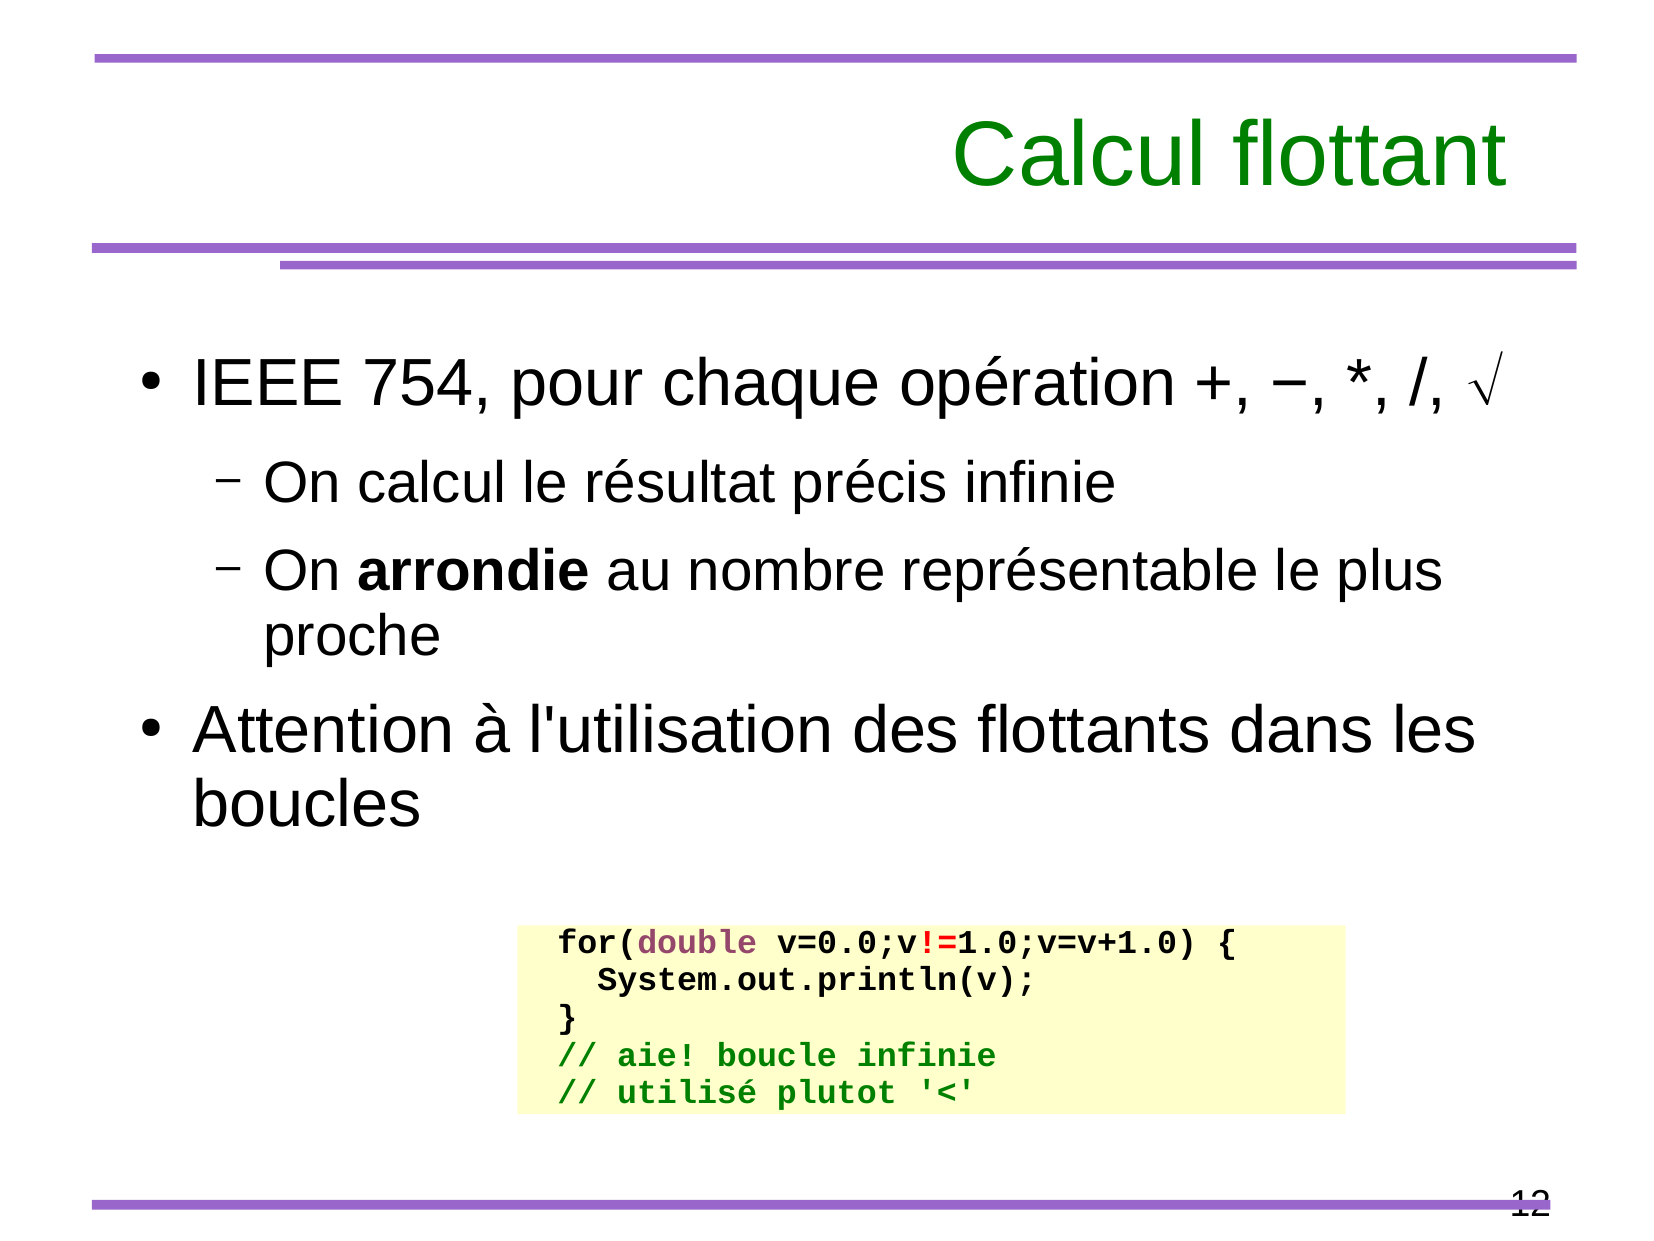

# Calcul flottant
IEEE 754, pour chaque opération +, −, *, /, Ö
On calcul le résultat précis infinie
On arrondie au nombre représentable le plus proche
Attention à l'utilisation des flottants dans les boucles
 for(double v=0.0;v!=1.0;v=v+1.0) {
 System.out.println(v);
 }
 // aie! boucle infinie
 // utilisé plutot '<'